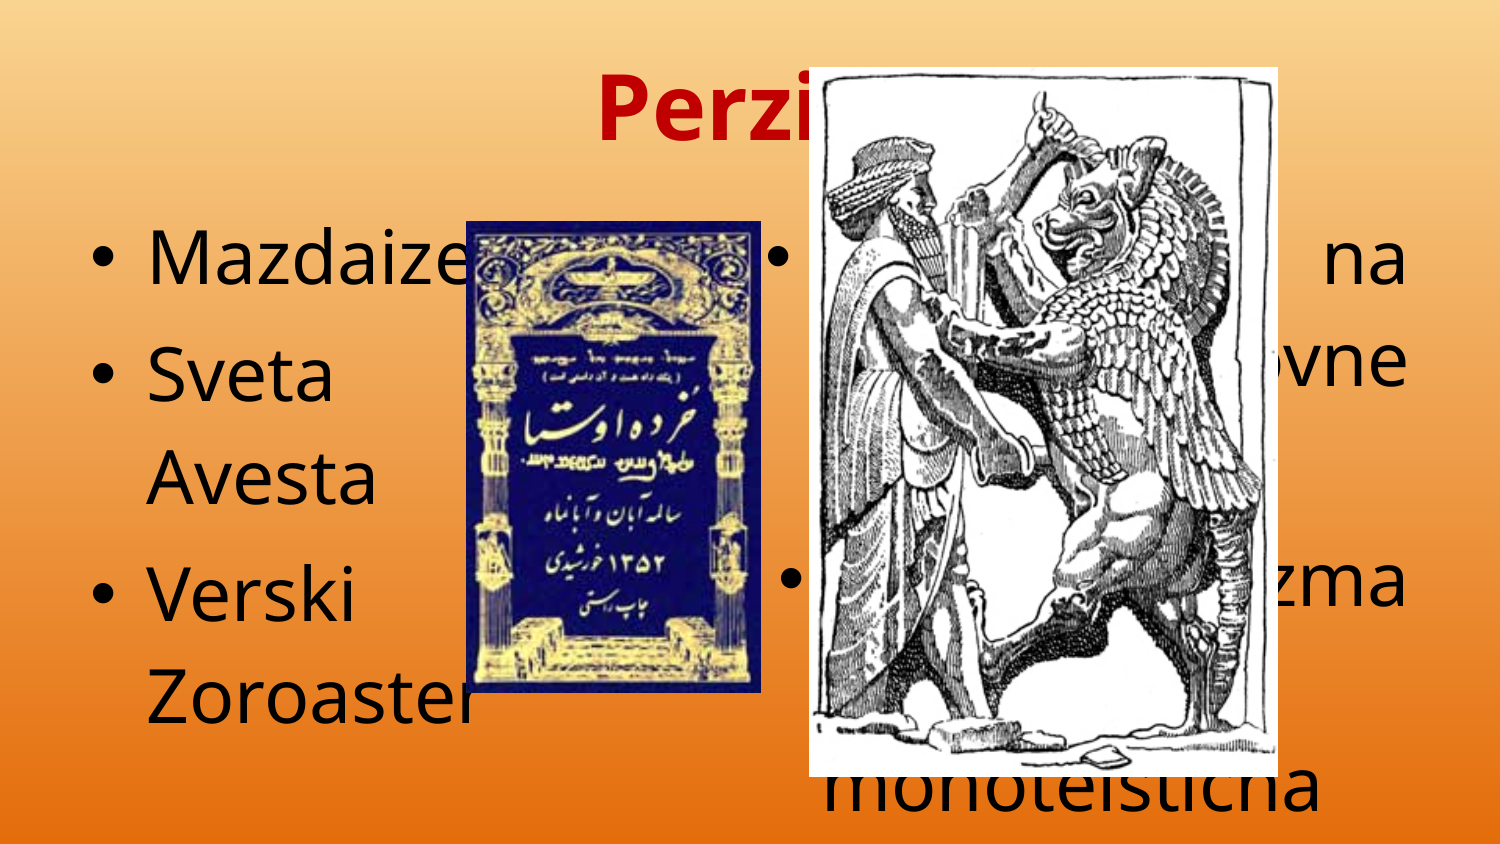

# Perzija
| Mazdaizem Sveta knjiga Avesta Verski učitelj Zoroaster | Vplivala na druge svetovne religije Poleg judaizma najstarejša monoteistična religija na svetu Božanstva: Ahuramazda – bog svetlobe |
| --- | --- |